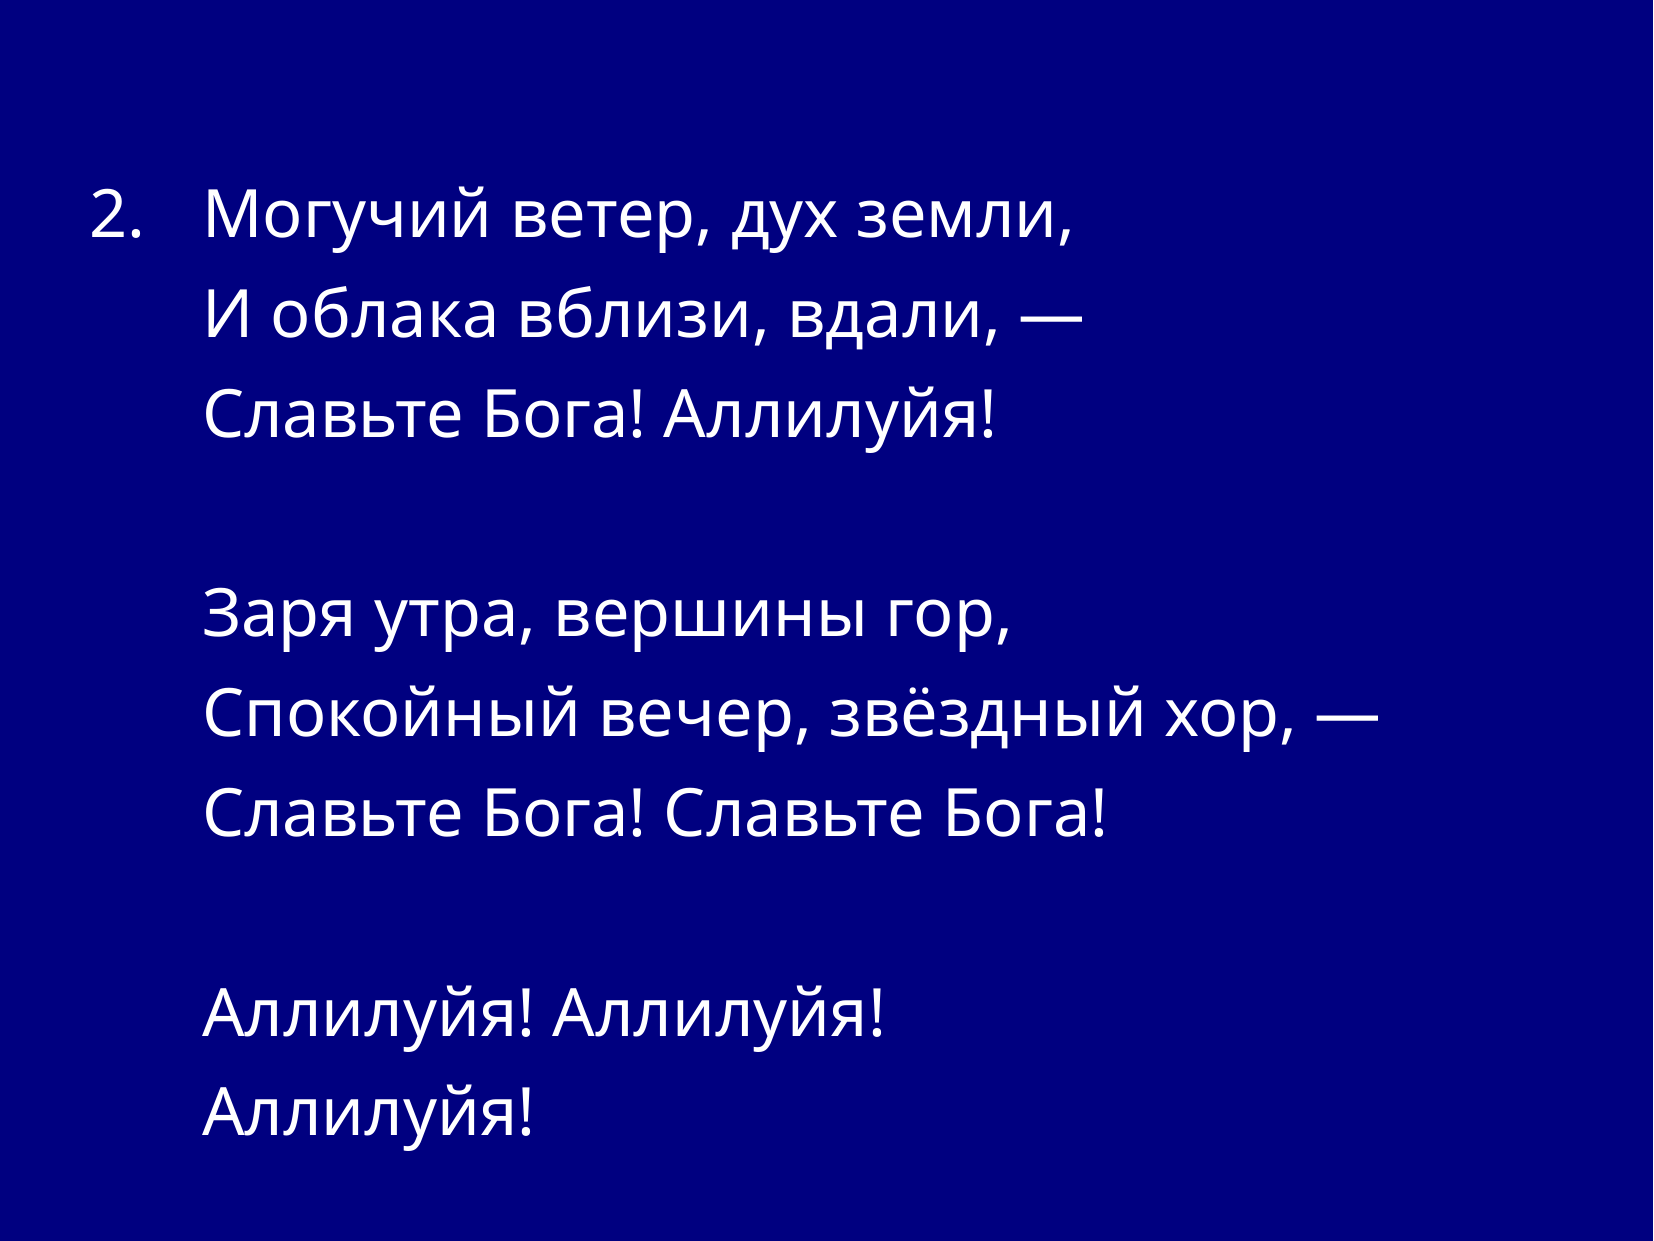

2.	Могучий ветер, дух земли,
	И облака вблизи, вдали, ―
	Славьте Бога! Аллилуйя!
	Заря утра, вершины гор,
	Спокойный вечер, звёздный хор, ―
	Славьте Бога! Славьте Бога!
	Аллилуйя! Аллилуйя!
	Аллилуйя!